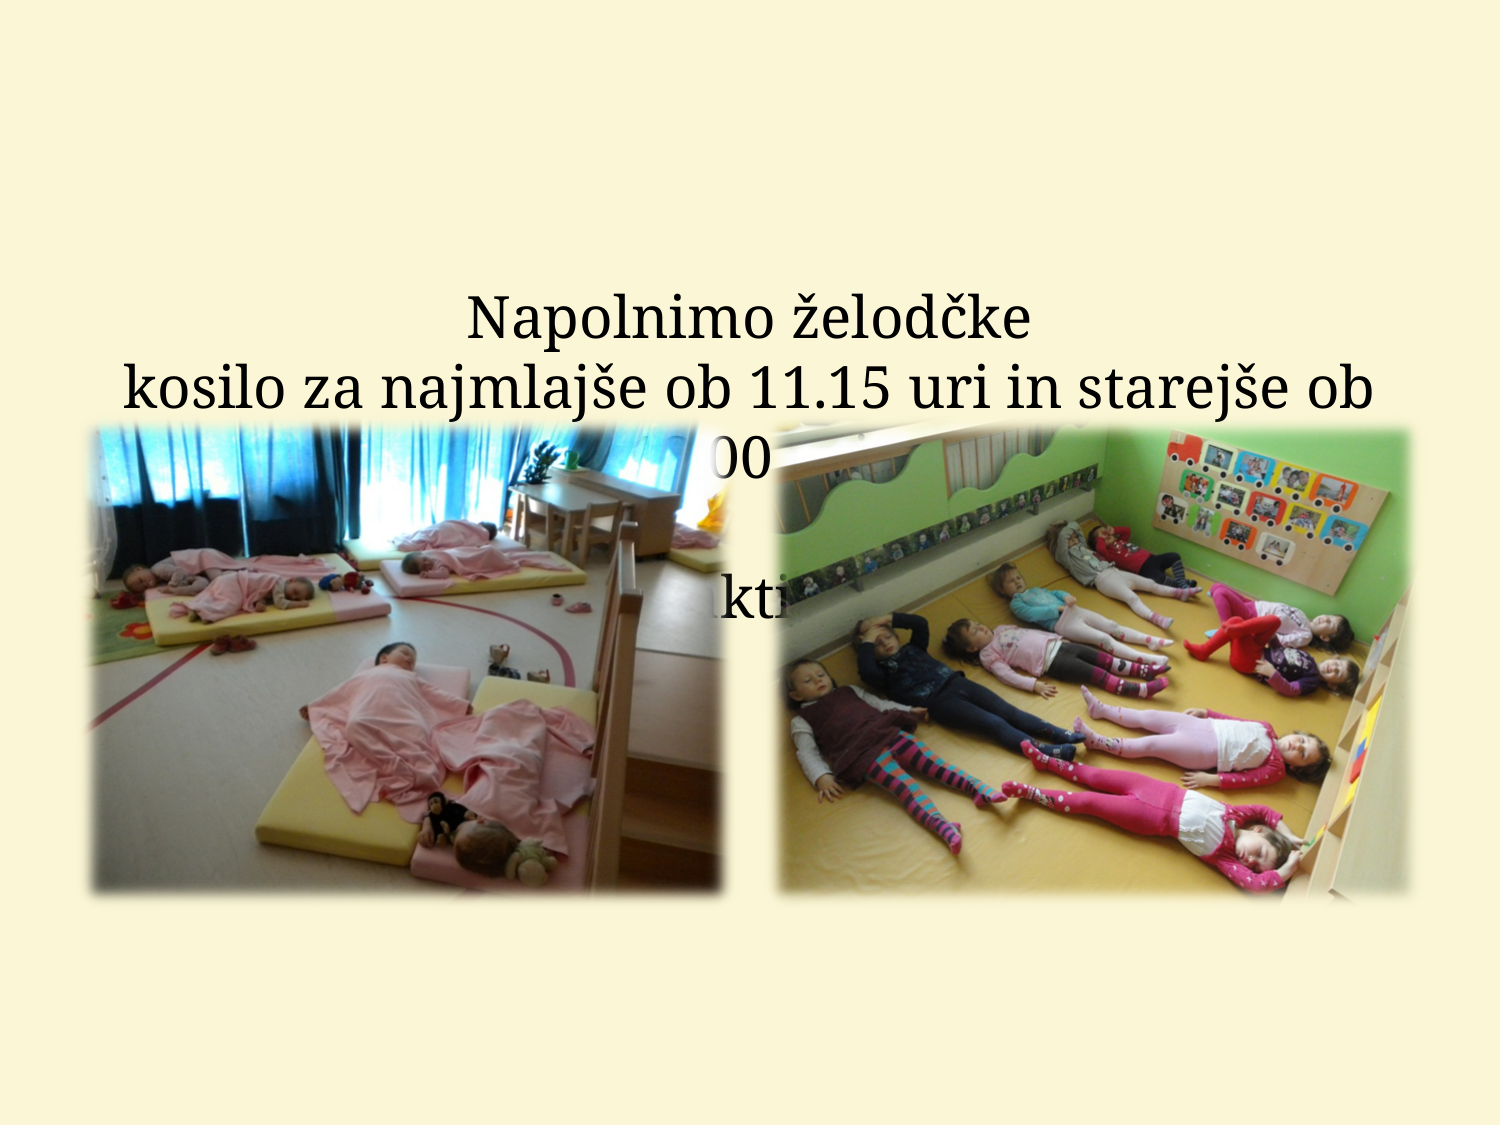

# Napolnimo želodčke kosilo za najmlajše ob 11.15 uri in starejše ob 12.00 uri počitek in aktivni počitek